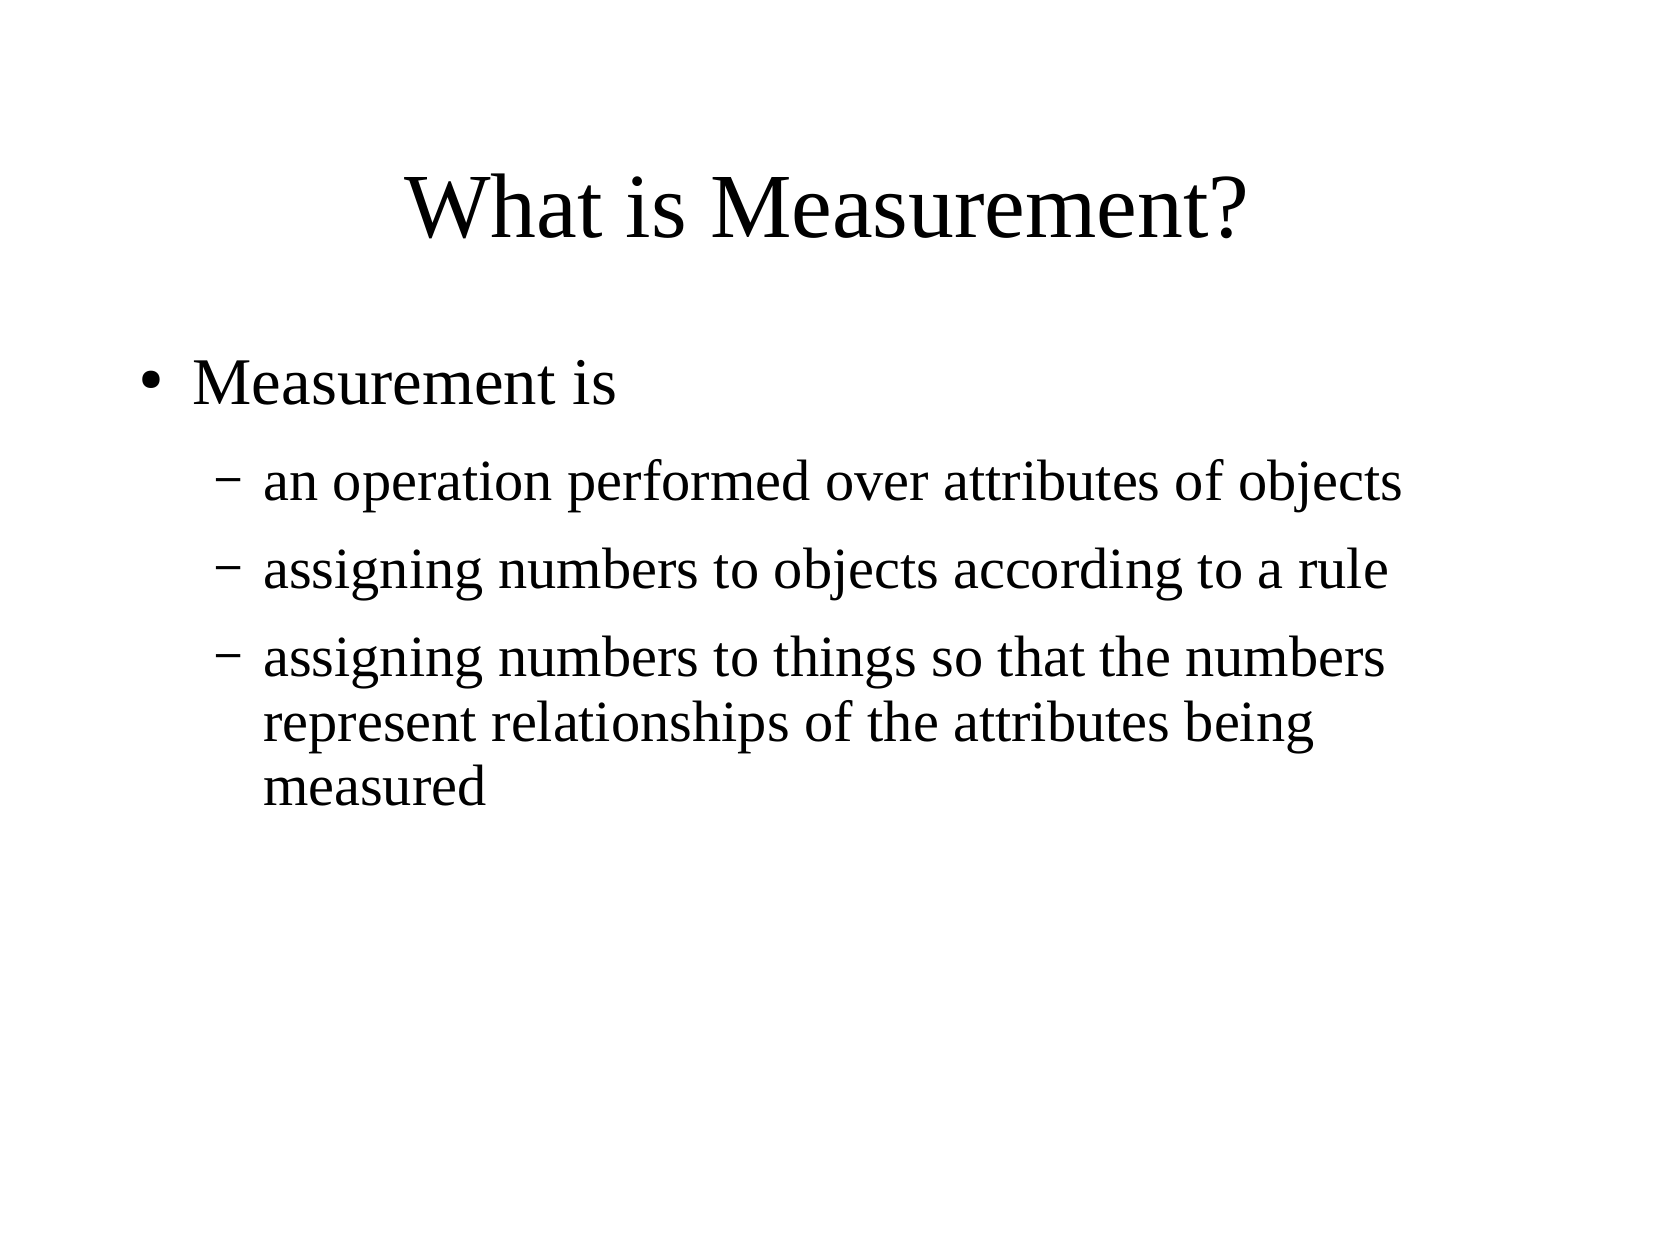

# What is Measurement?
Measurement is
an operation performed over attributes of objects
assigning numbers to objects according to a rule
assigning numbers to things so that the numbers represent relationships of the attributes being measured